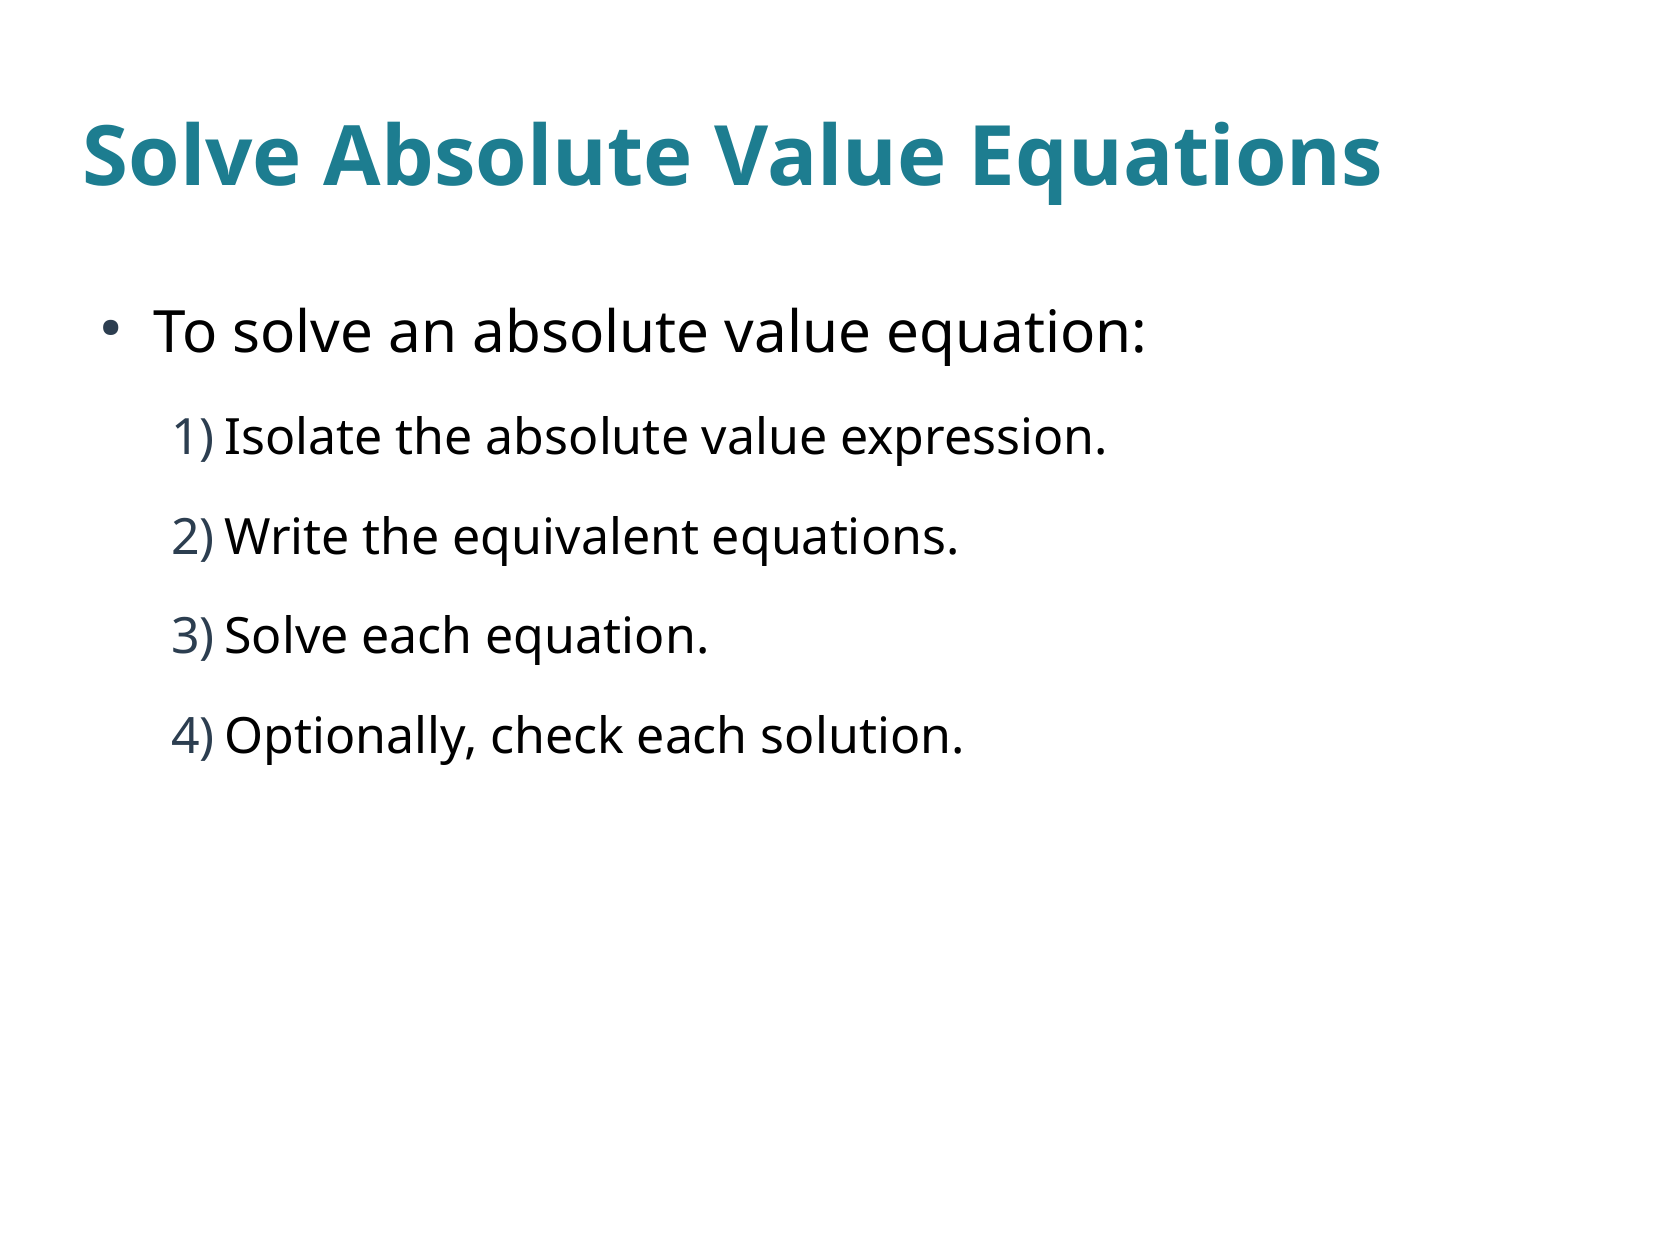

# Solve Absolute Value Equations
To solve an absolute value equation:
Isolate the absolute value expression.
Write the equivalent equations.
Solve each equation.
Optionally, check each solution.